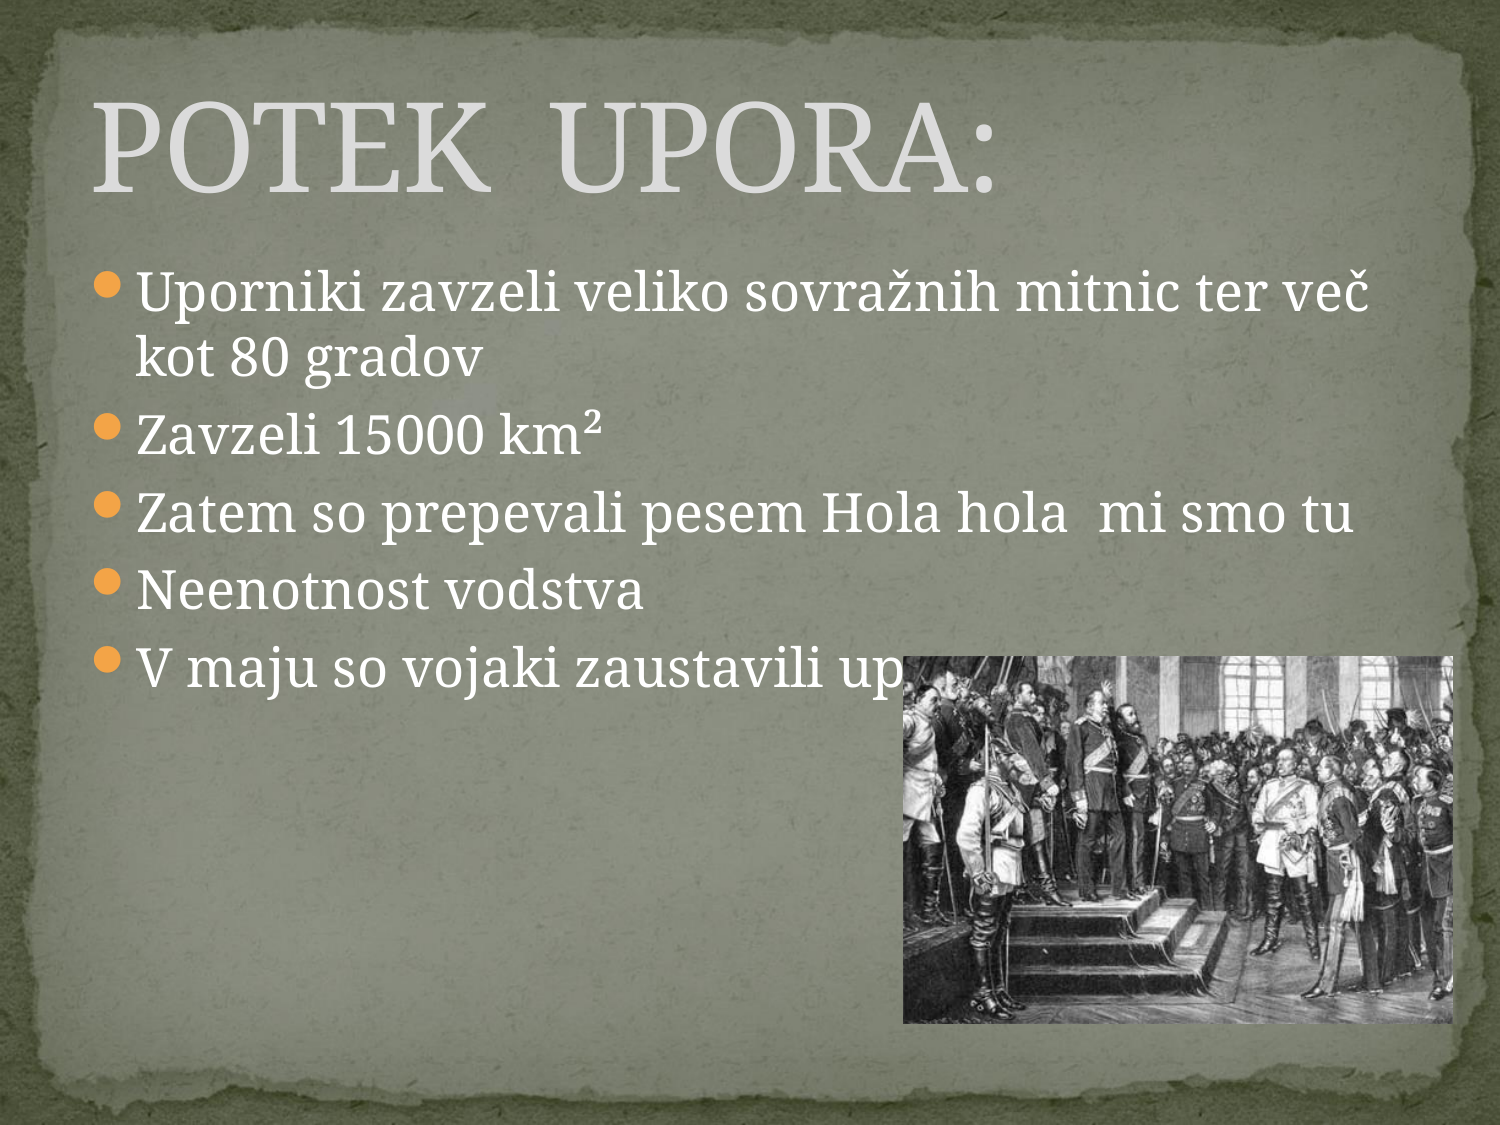

POTEK UPORA:
# Uporniki zavzeli veliko sovražnih mitnic ter več kot 80 gradov
Zavzeli 15000 km²
Zatem so prepevali pesem Hola hola mi smo tu
Neenotnost vodstva
V maju so vojaki zaustavili upor